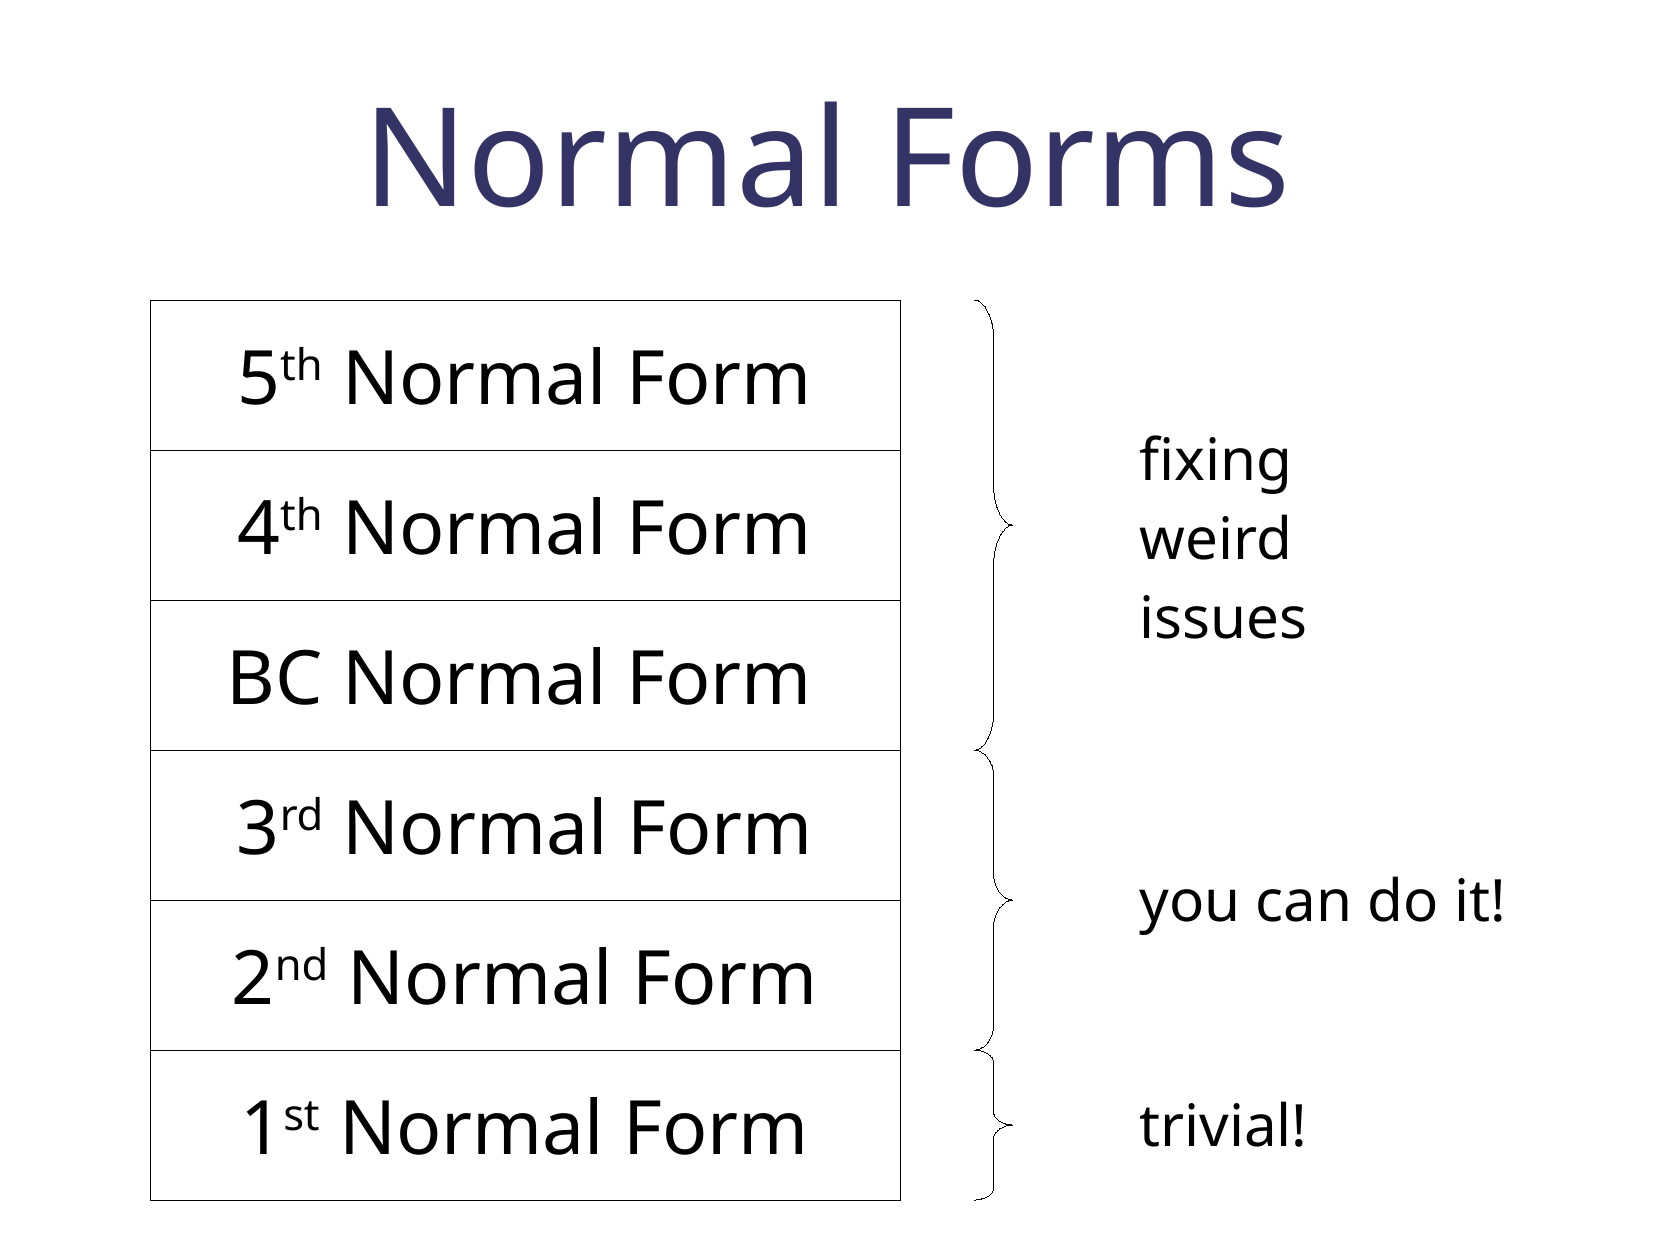

# Normal Forms
5th Normal Form
fixing
weird
issues
4th Normal Form
BC Normal Form
3rd Normal Form
you can do it!
2nd Normal Form
1st Normal Form
trivial!